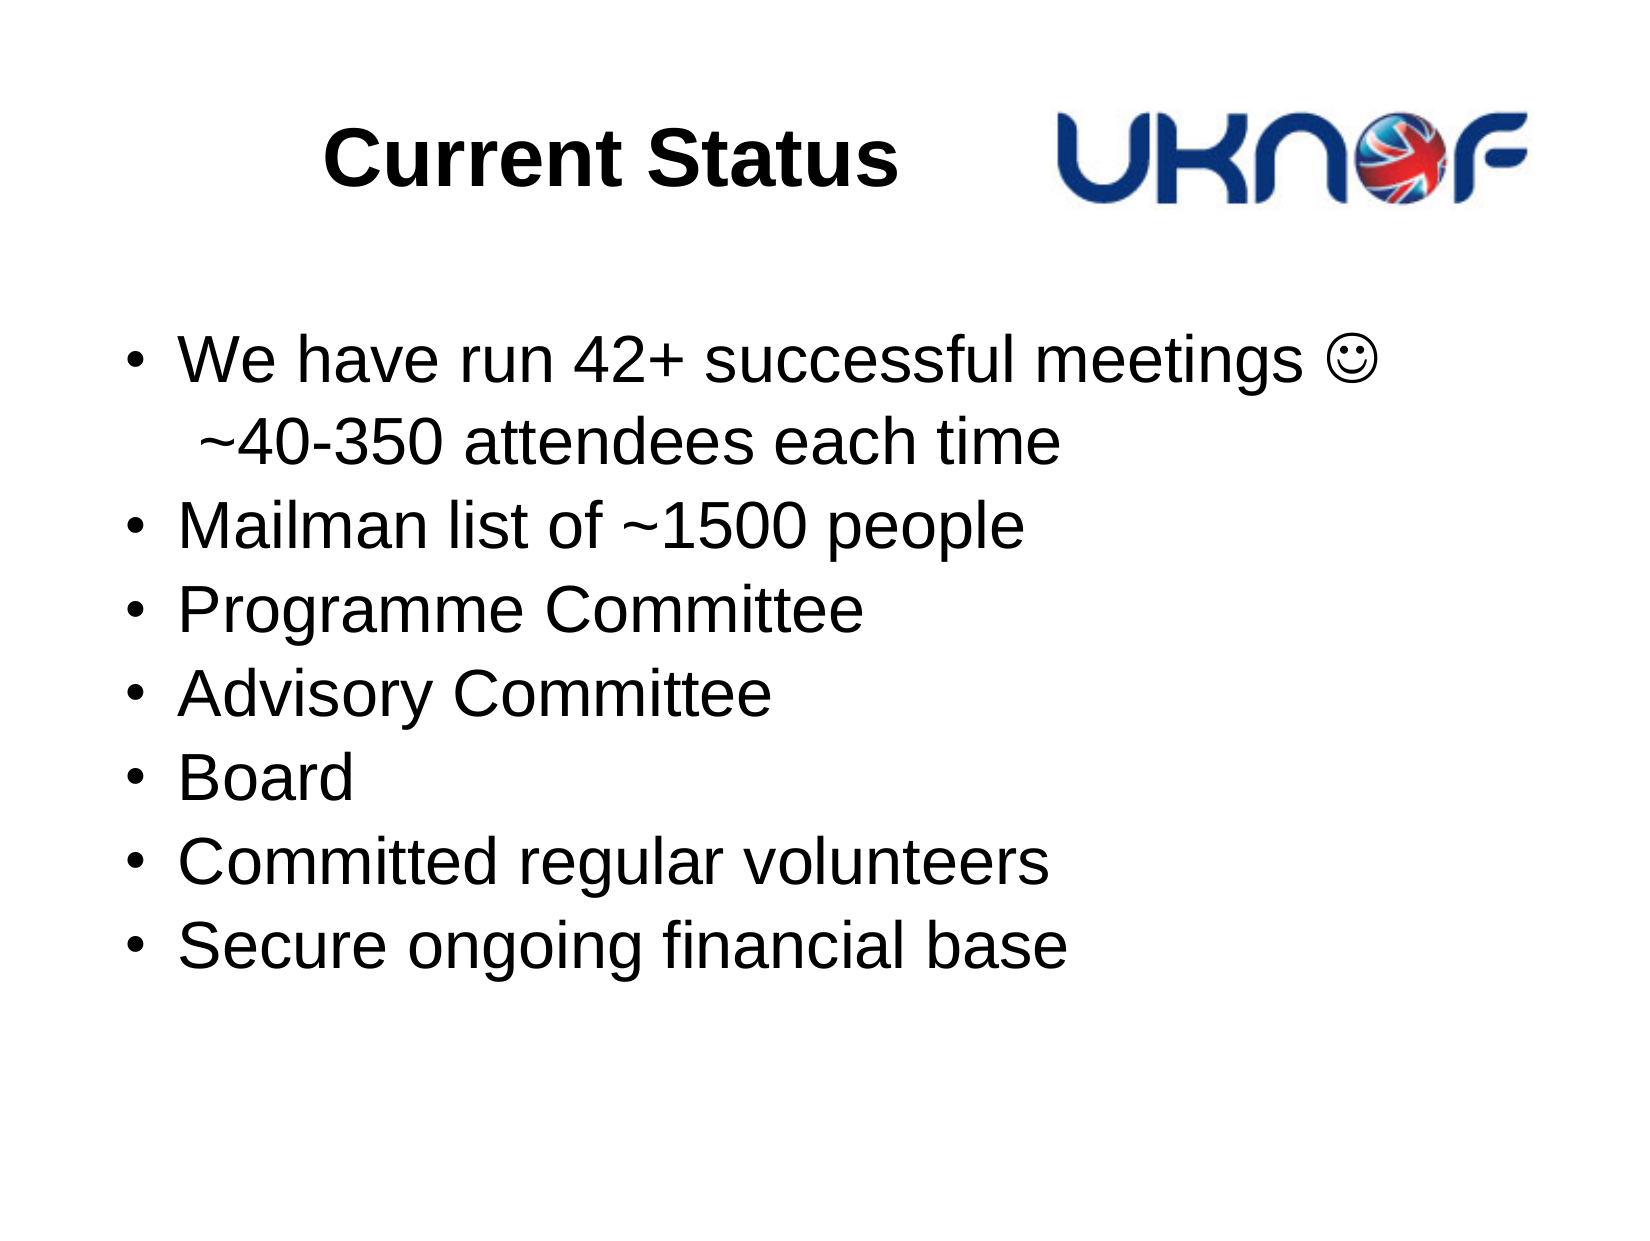

# Current Status
We have run 42+ successful meetings 
~40-350 attendees each time
Mailman list of ~1500 people
Programme Committee
Advisory Committee
Board
Committed regular volunteers
Secure ongoing financial base